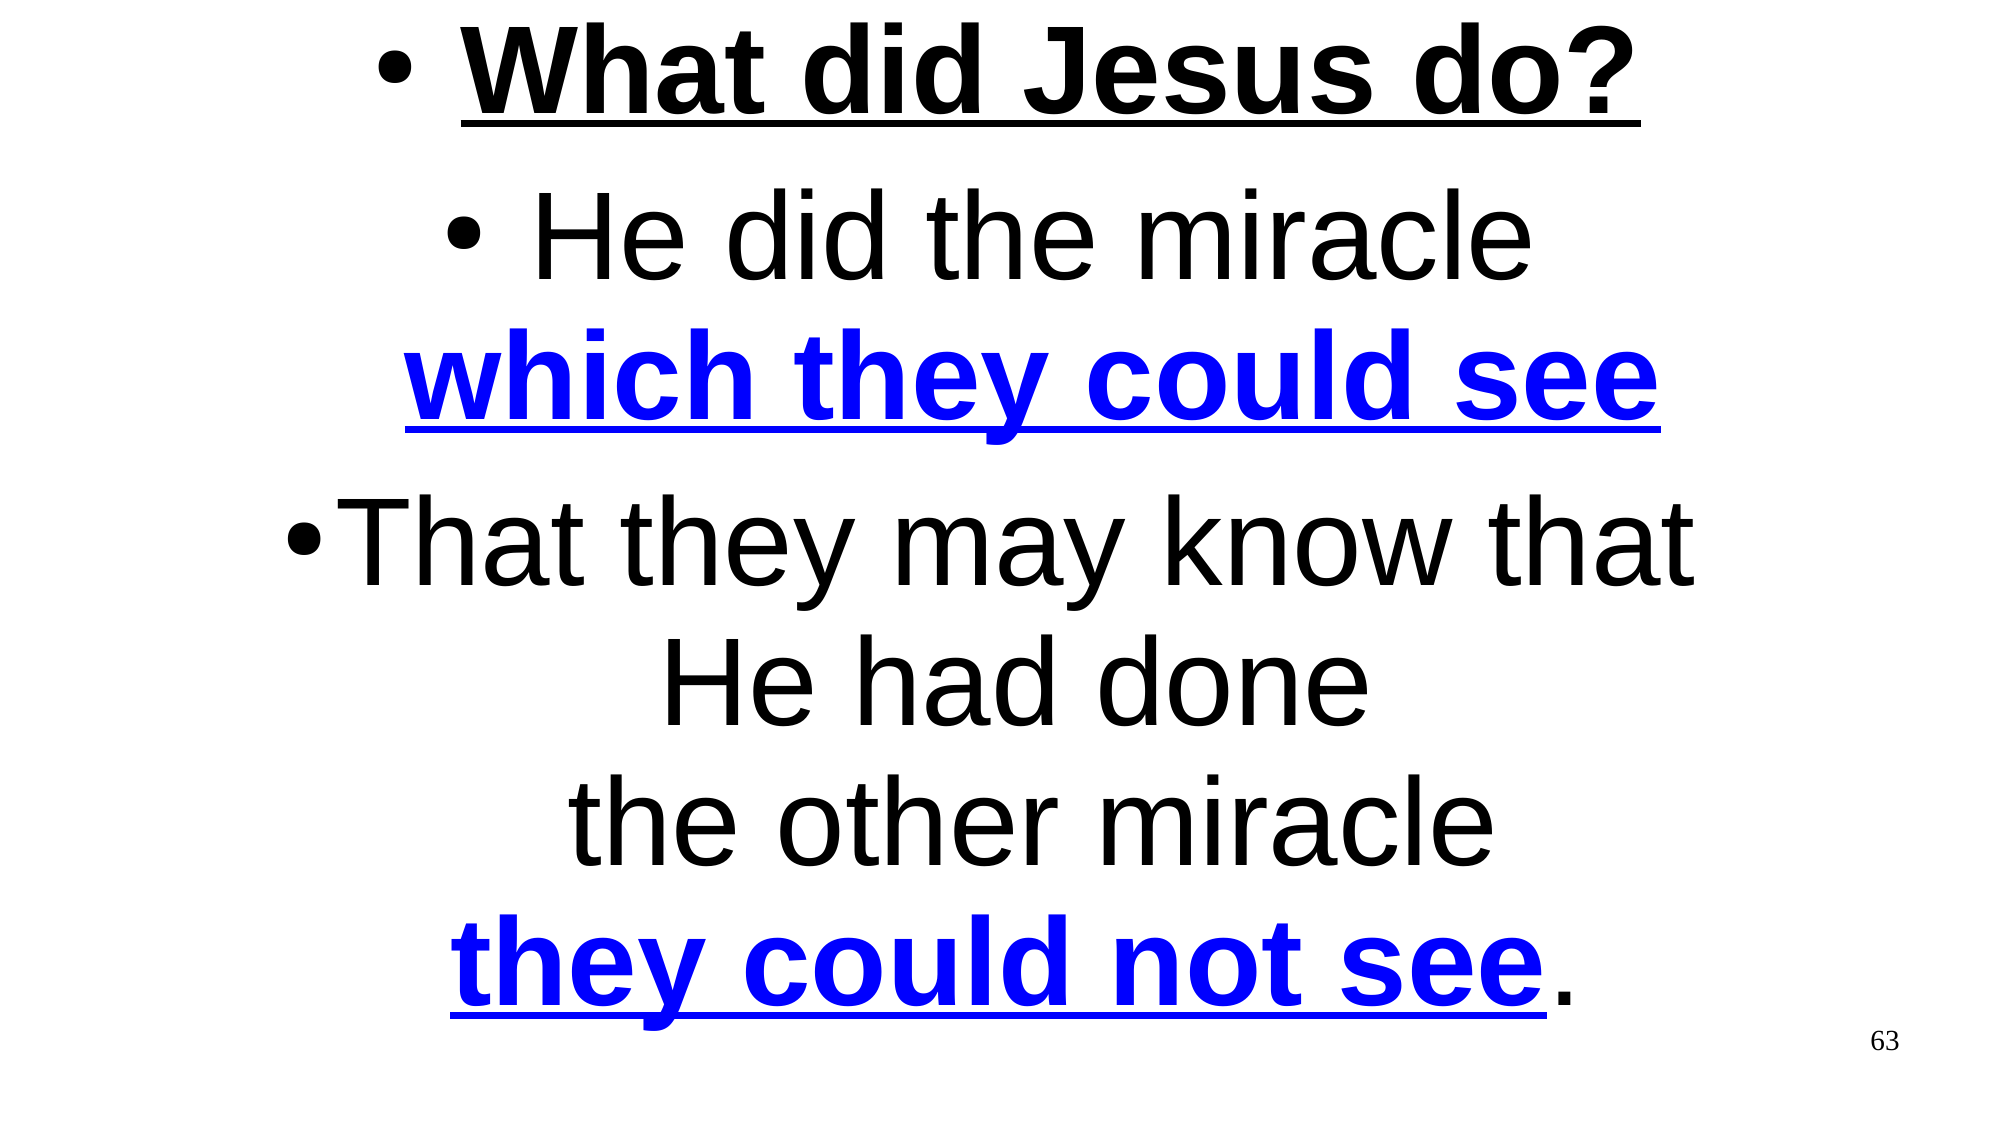

# What did Jesus do?
 He did the miracle
which they could see
That they may know that
He had done
the other miracle
they could not see.
63